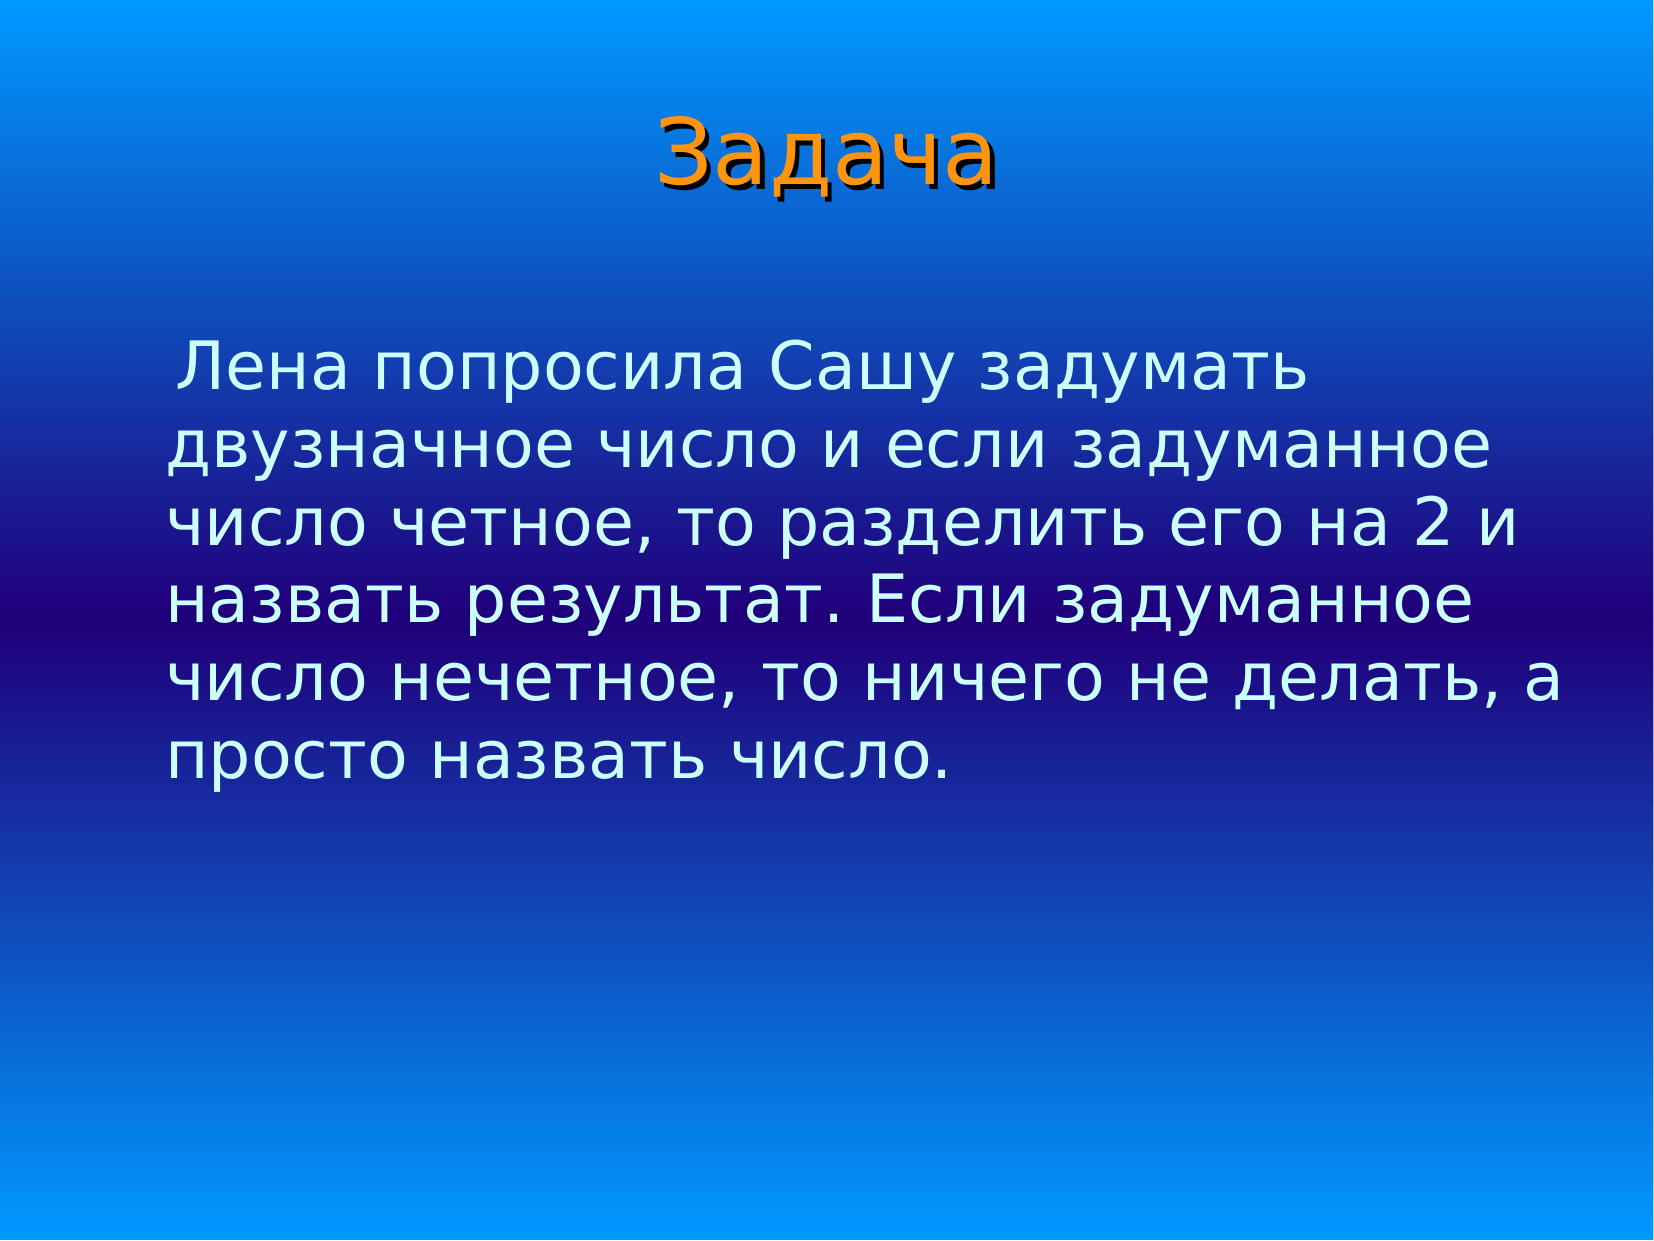

# Задача
 Лена попросила Сашу задумать двузначное число и если задуманное число четное, то разделить его на 2 и назвать результат. Если задуманное число нечетное, то ничего не делать, а просто назвать число.